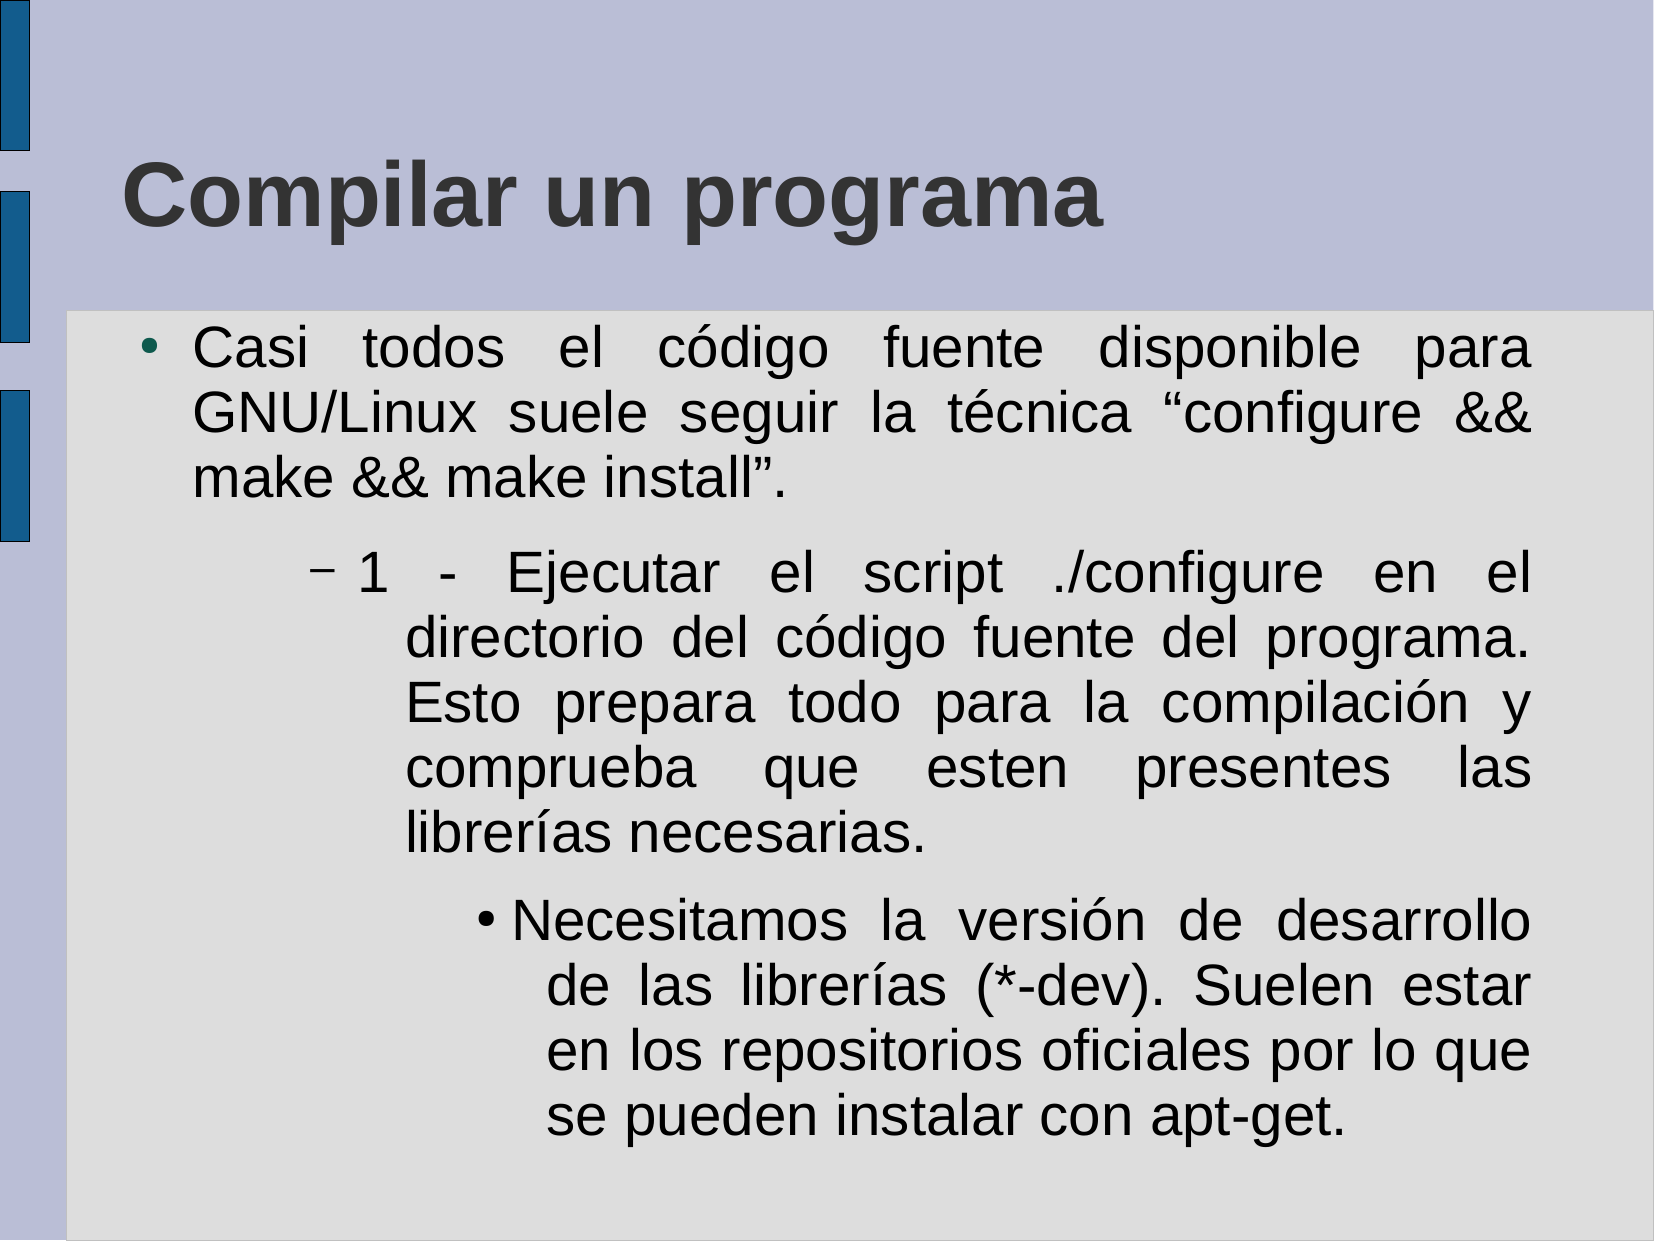

# Compilar un programa
Casi todos el código fuente disponible para GNU/Linux suele seguir la técnica “configure && make && make install”.
1 - Ejecutar el script ./configure en el directorio del código fuente del programa. Esto prepara todo para la compilación y comprueba que esten presentes las librerías necesarias.
Necesitamos la versión de desarrollo de las librerías (*-dev). Suelen estar en los repositorios oficiales por lo que se pueden instalar con apt-get.